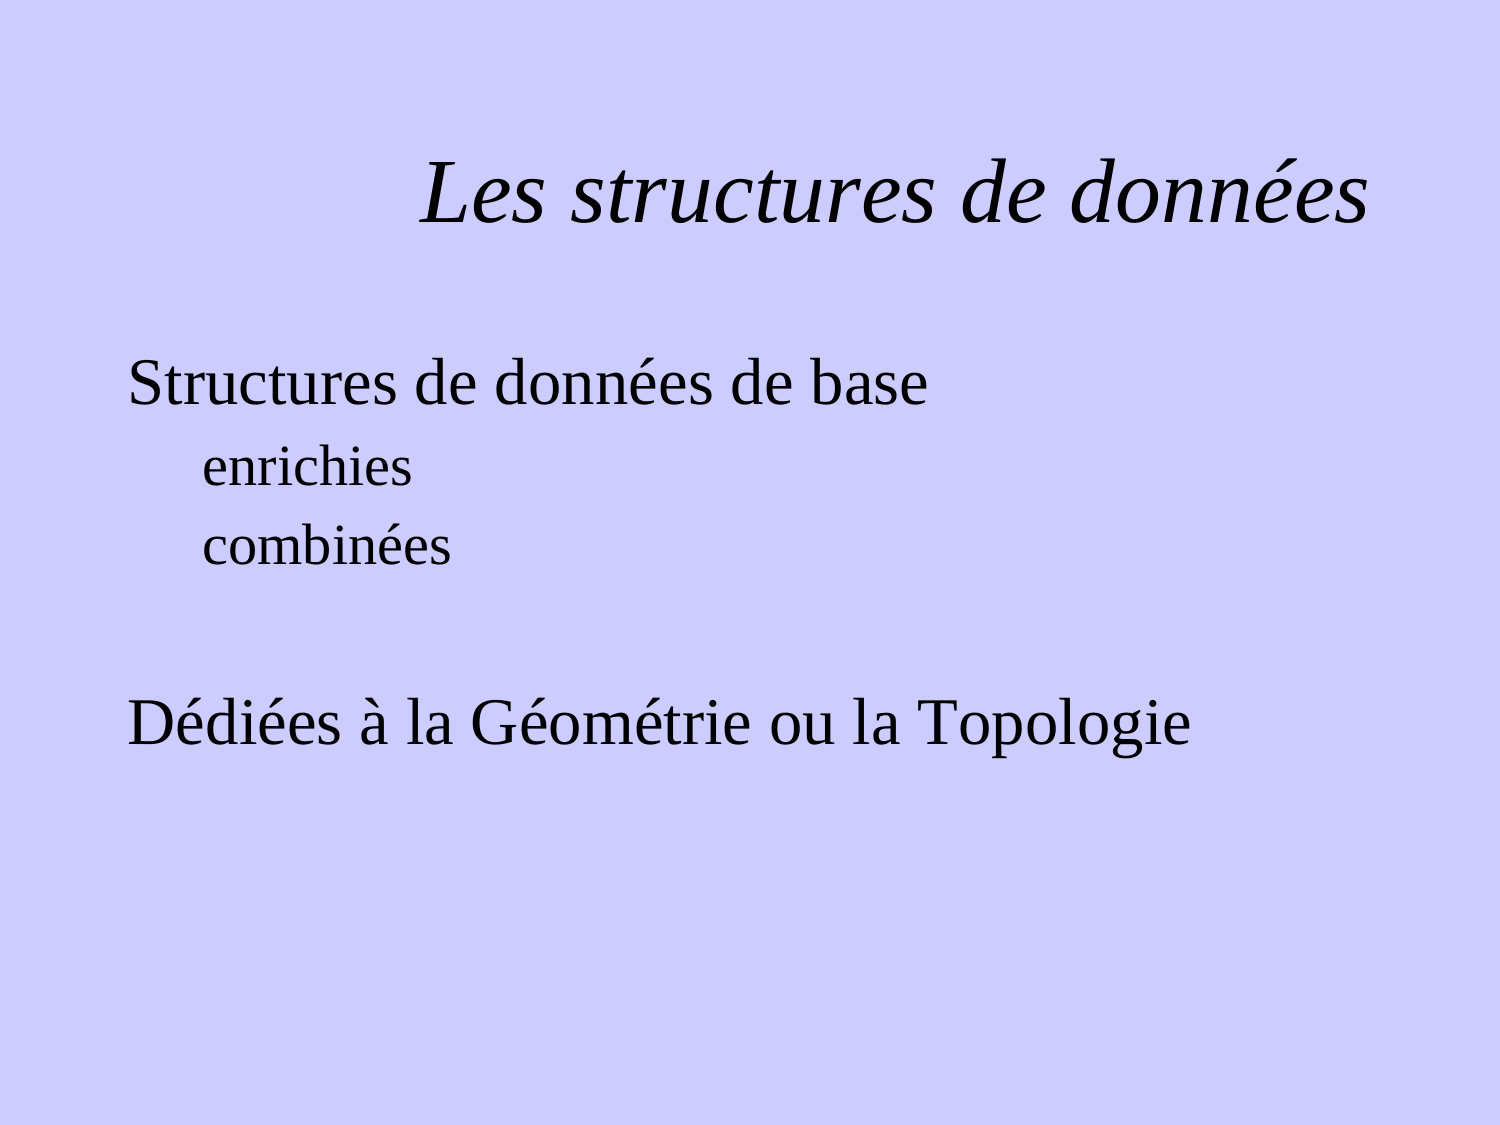

# Les structures de données
Structures de données de base
enrichies
combinées
Dédiées à la Géométrie ou la Topologie